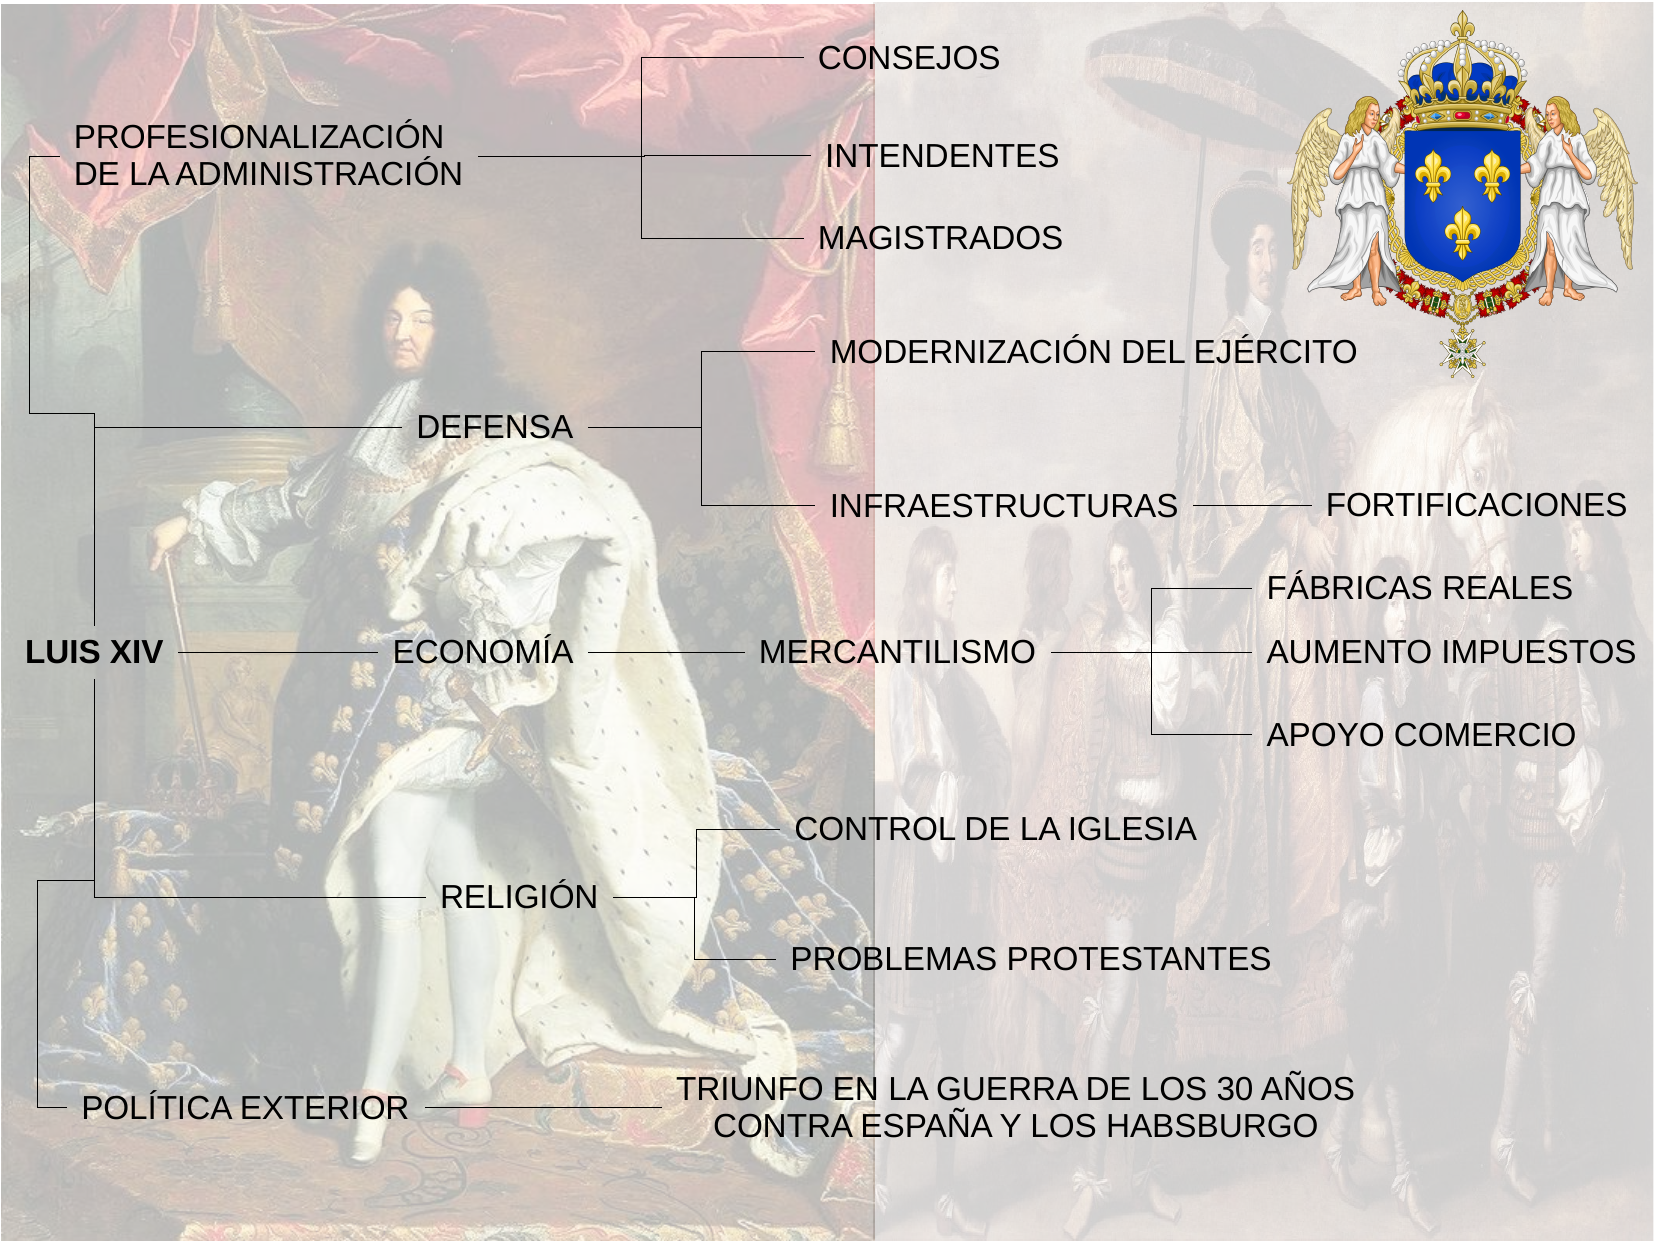

CONSEJOS
PROFESIONALIZACIÓN
DE LA ADMINISTRACIÓN
INTENDENTES
MAGISTRADOS
MODERNIZACIÓN DEL EJÉRCITO
DEFENSA
FORTIFICACIONES
INFRAESTRUCTURAS
FÁBRICAS REALES
LUIS XIV
ECONOMÍA
MERCANTILISMO
AUMENTO IMPUESTOS
APOYO COMERCIO
CONTROL DE LA IGLESIA
RELIGIÓN
PROBLEMAS PROTESTANTES
TRIUNFO EN LA GUERRA DE LOS 30 AÑOS
CONTRA ESPAÑA Y LOS HABSBURGO
POLÍTICA EXTERIOR